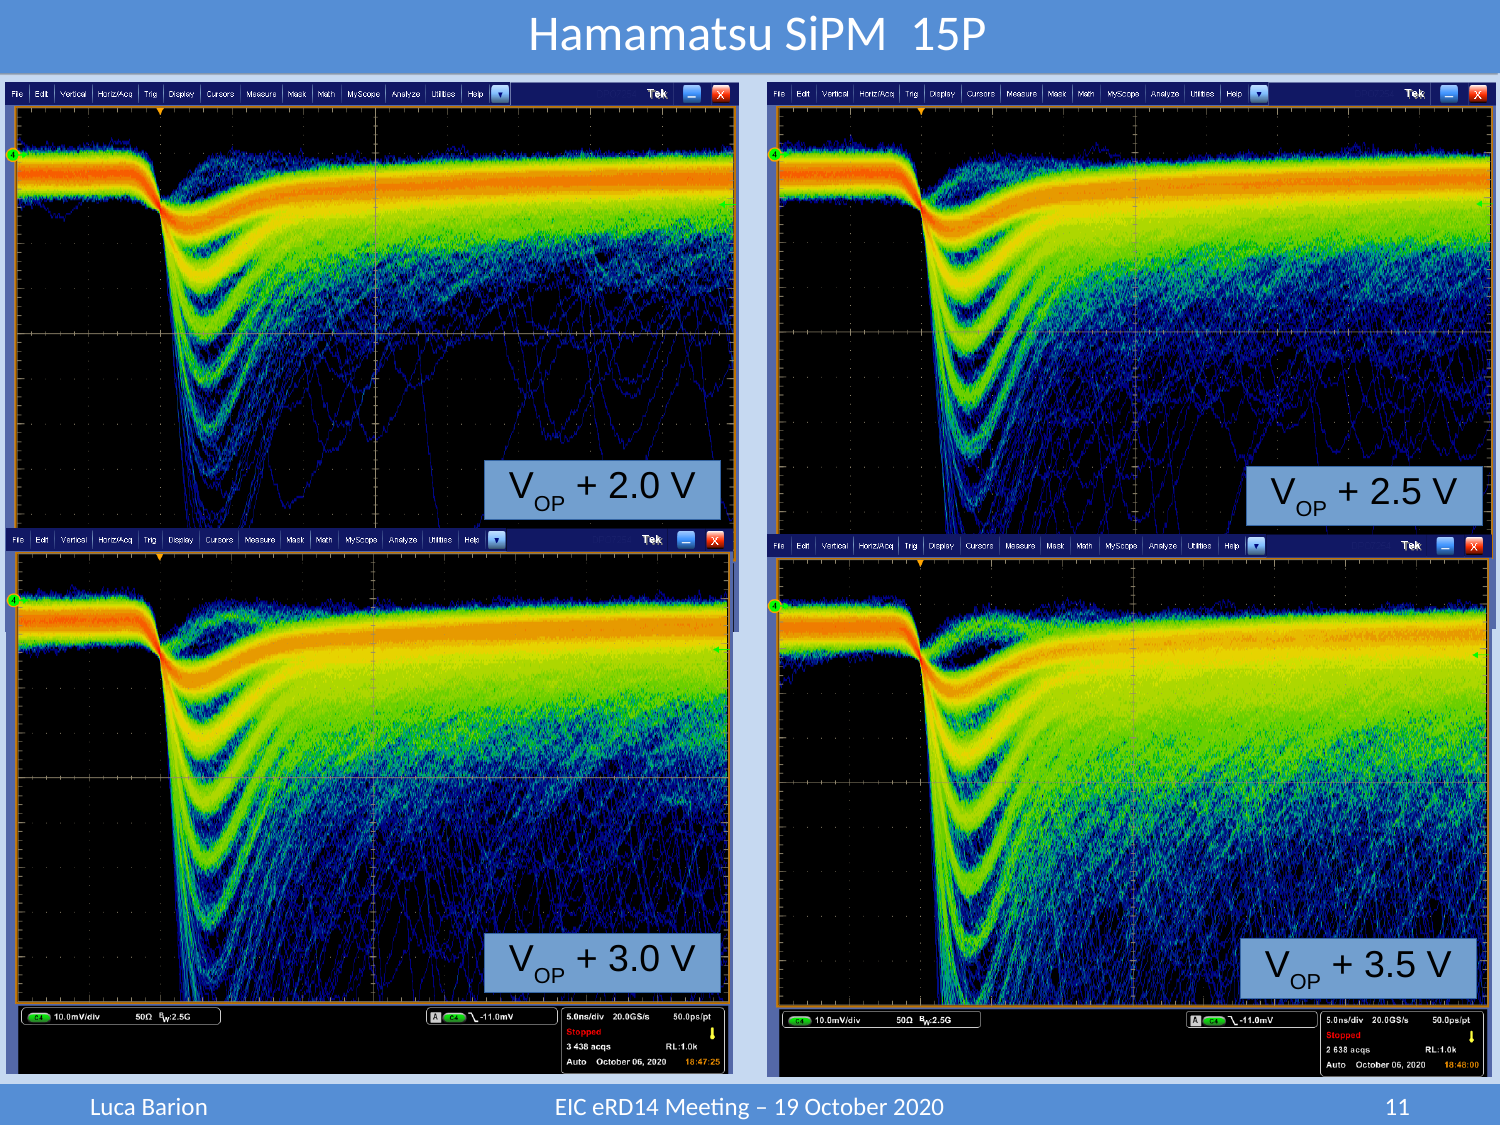

Hamamatsu SiPM 15P
VOP + 2.0 V
VOP + 2.5 V
VOP + 3.0 V
VOP + 3.5 V
Luca Barion
EIC eRD14 Meeting – 19 October 2020